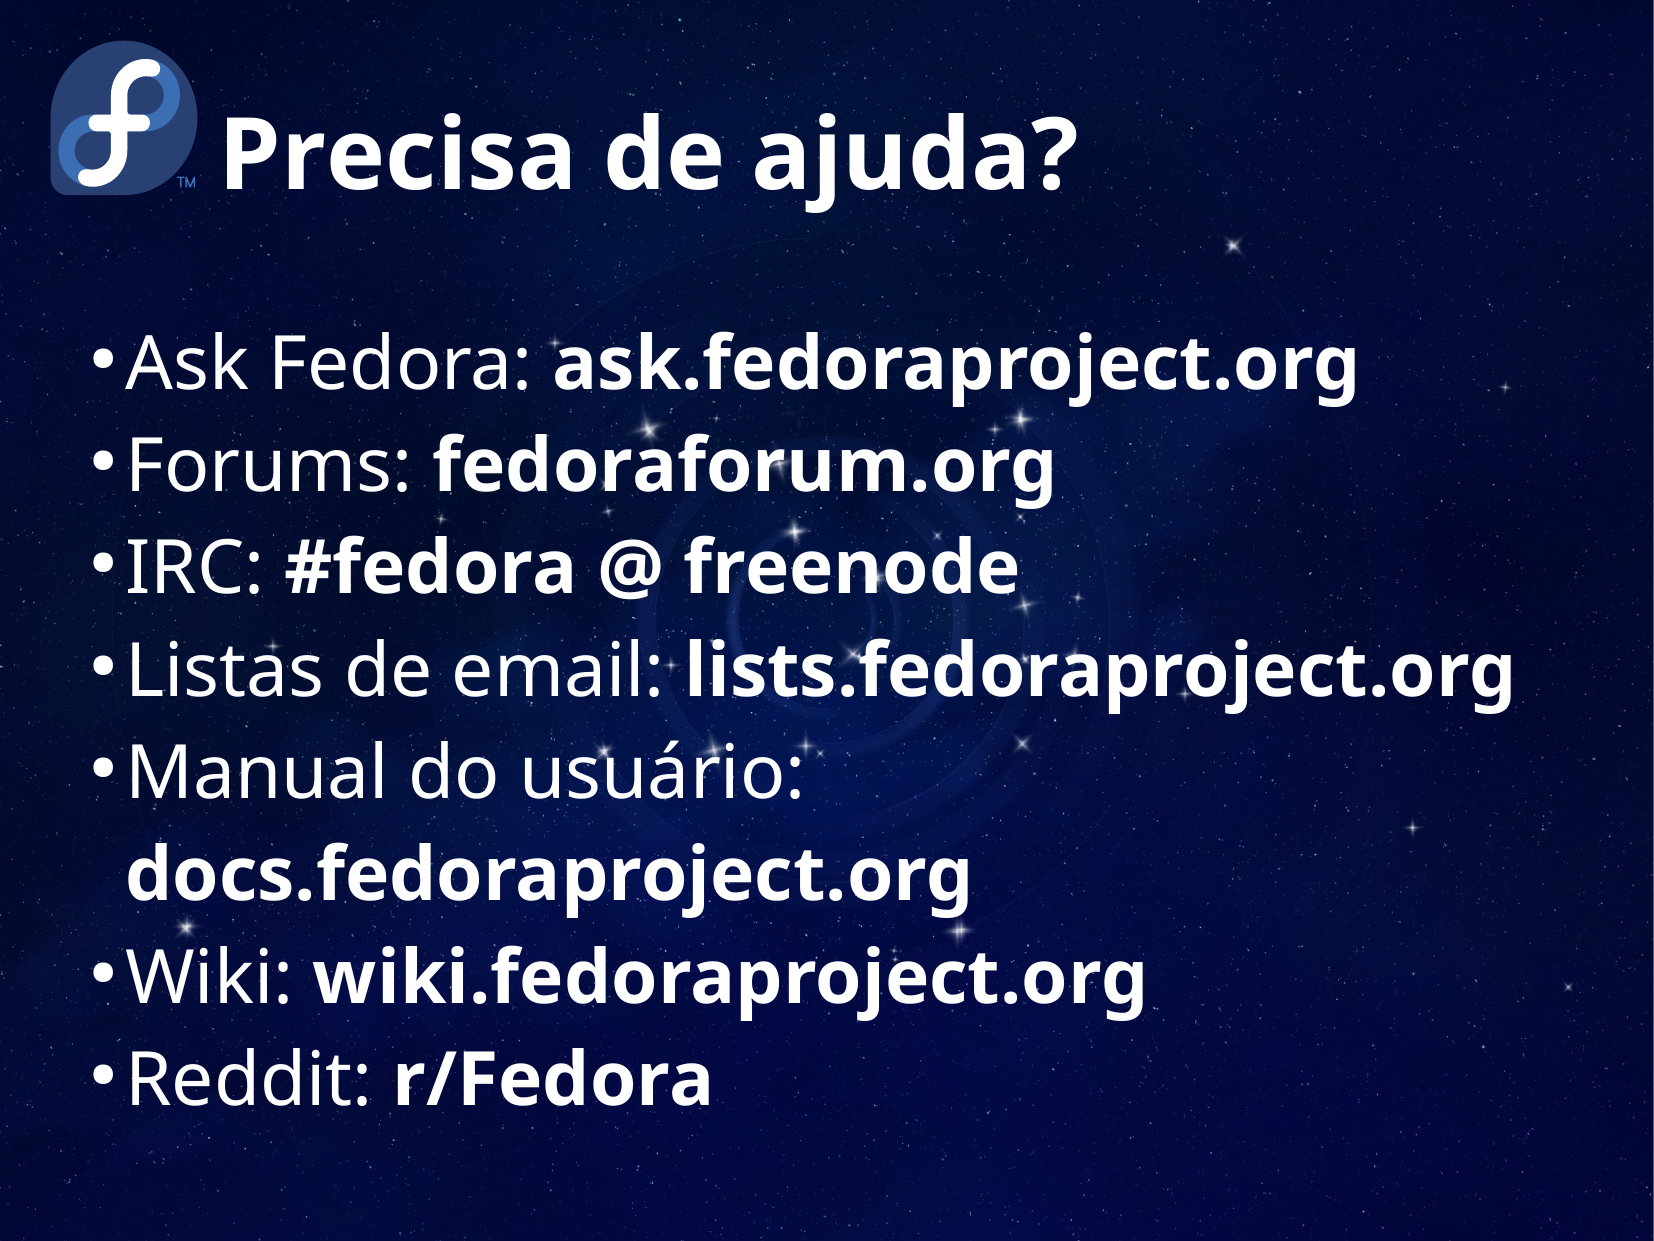

Precisa de ajuda?
Ask Fedora: ask.fedoraproject.org
Forums: fedoraforum.org
IRC: #fedora @ freenode
Listas de email: lists.fedoraproject.org
Manual do usuário: docs.fedoraproject.org
Wiki: wiki.fedoraproject.org
Reddit: r/Fedora